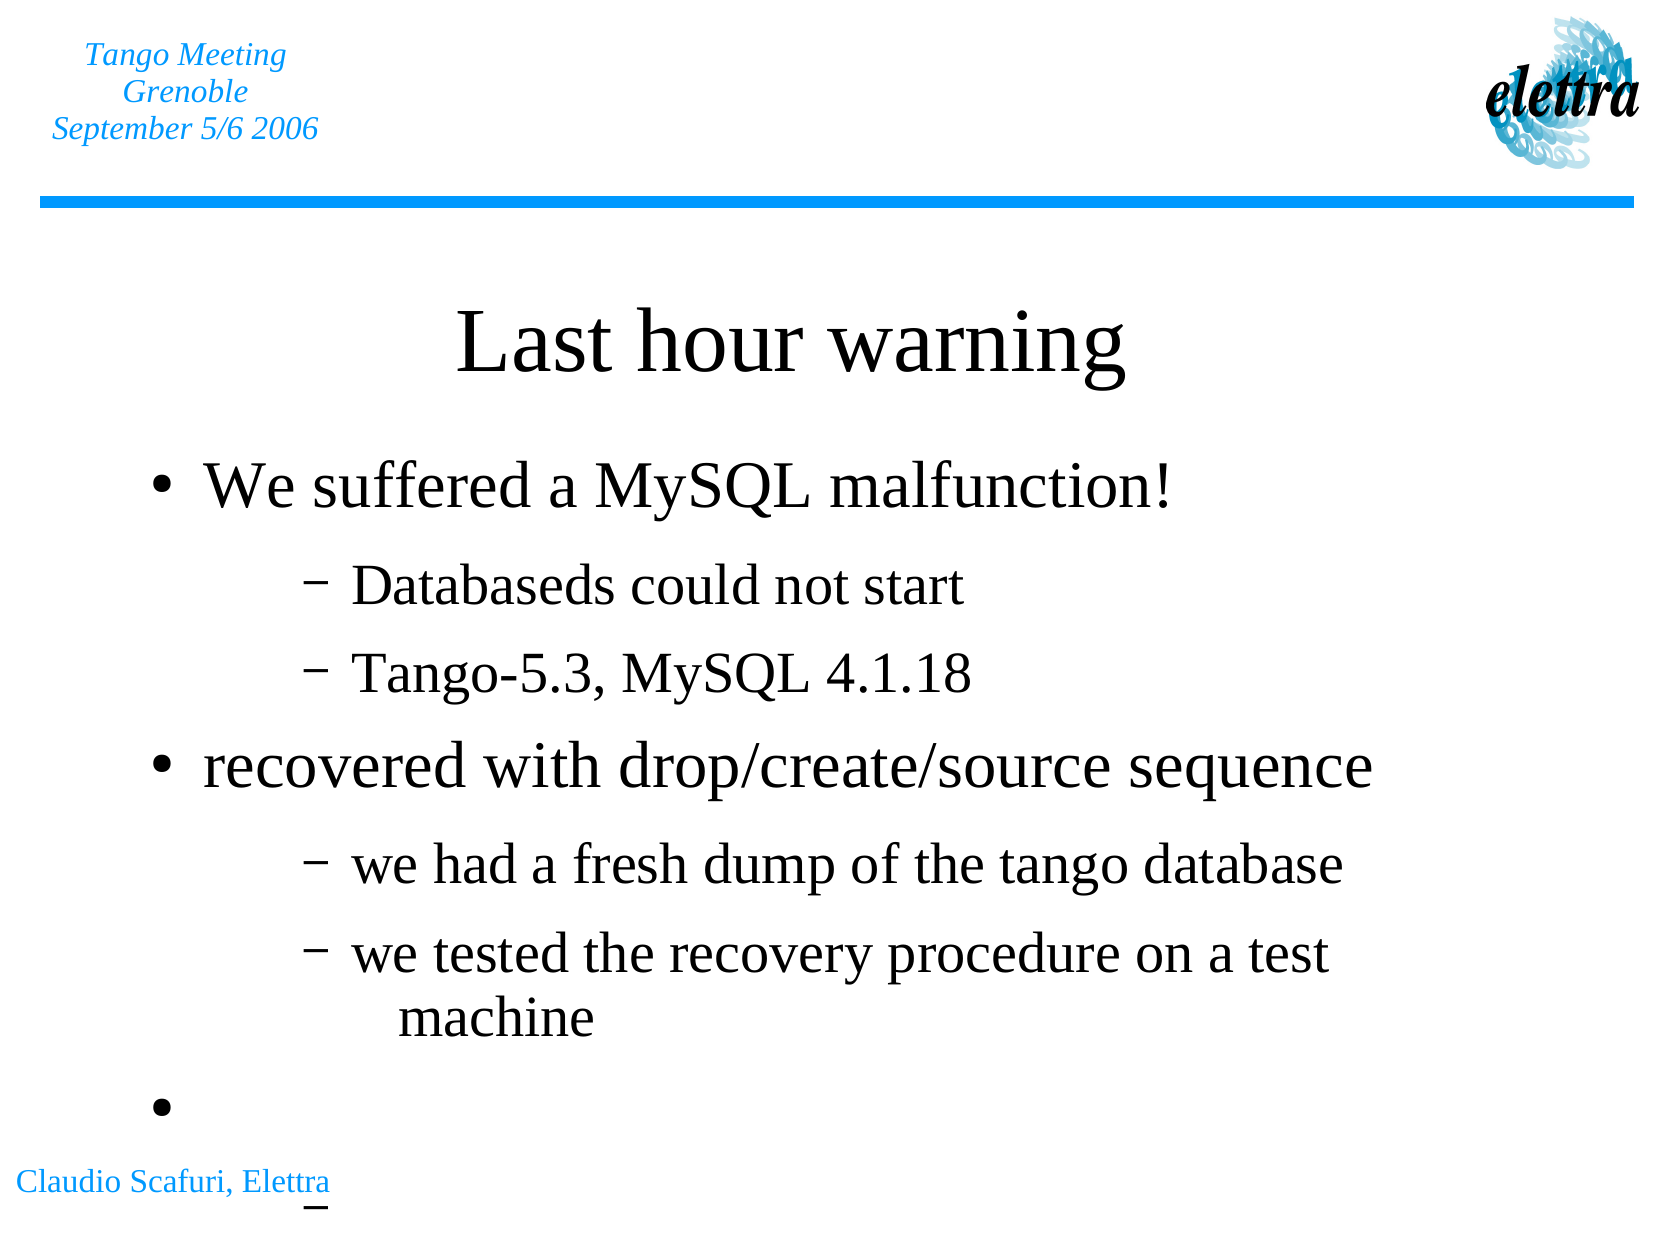

# Last hour warning
We suffered a MySQL malfunction!
Databaseds could not start
Tango-5.3, MySQL 4.1.18
recovered with drop/create/source sequence
we had a fresh dump of the tango database
we tested the recovery procedure on a test machine